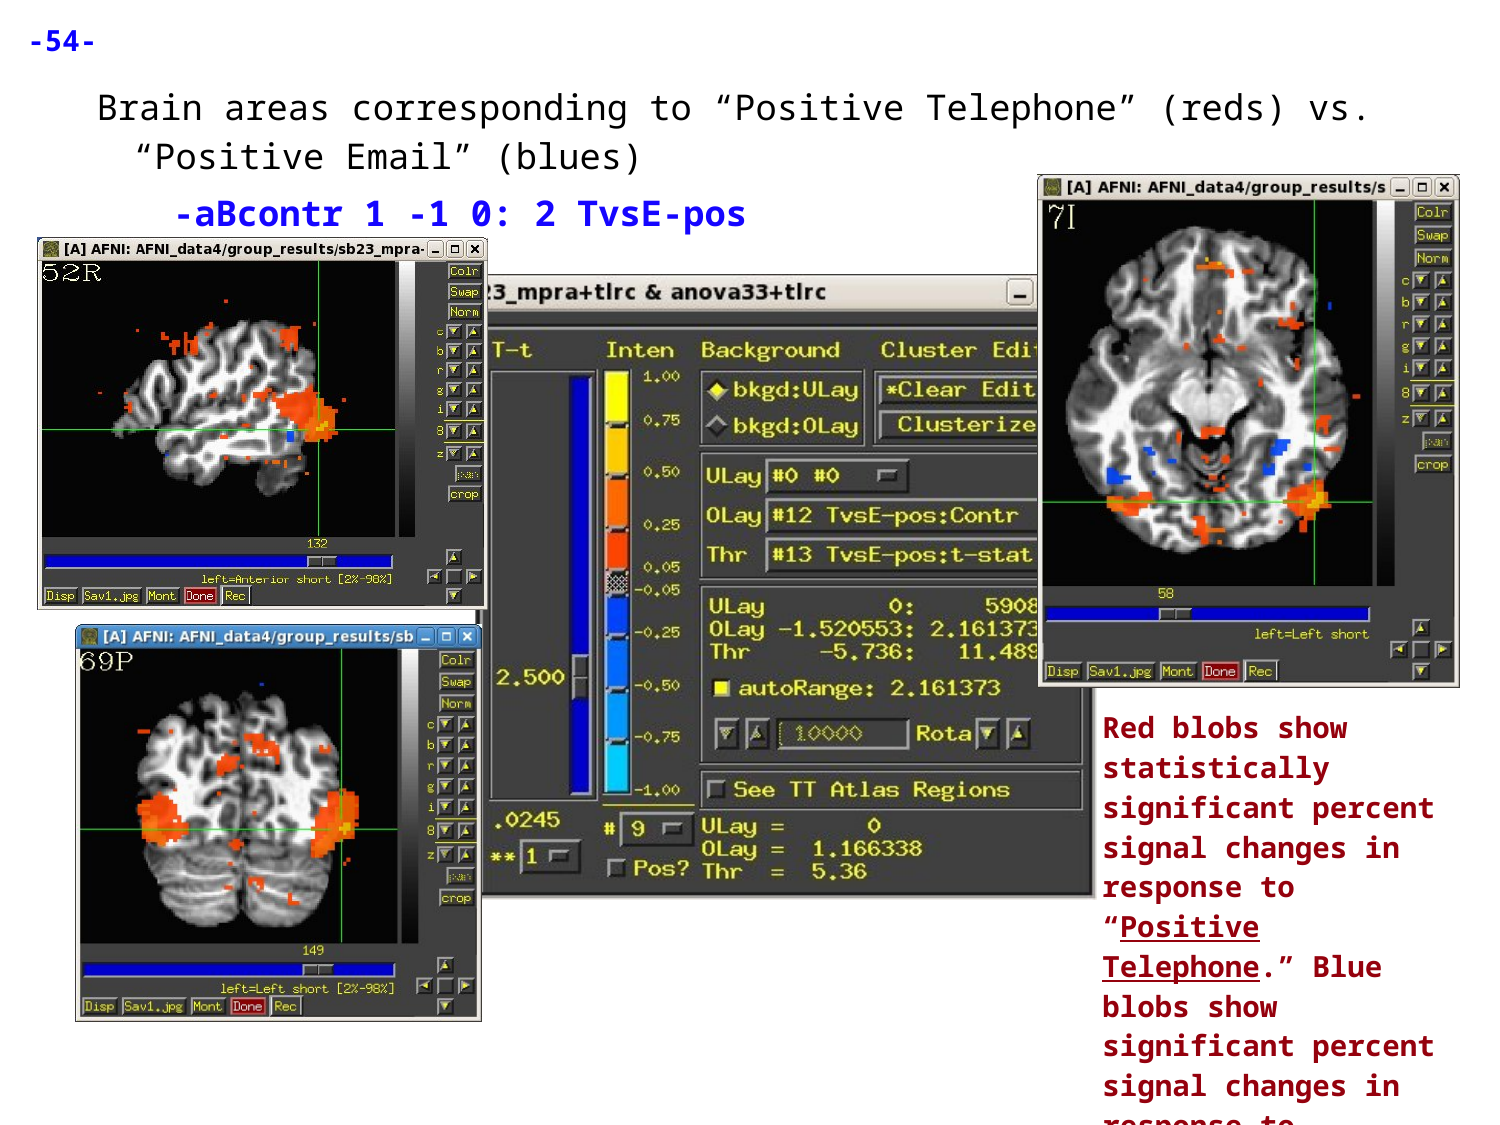

# Brain areas corresponding to “Positive Telephone” (reds) vs. “Positive Email” (blues)
 -aBcontr 1 -1 0: 2 TvsE-pos
ULay: sb23_mpra+tlrc
OLay: anova33+tlrc
Red blobs show statistically significant percent signal changes in response to “Positive Telephone.” Blue blobs show significant percent signal changes in response to “Positive Email” displays